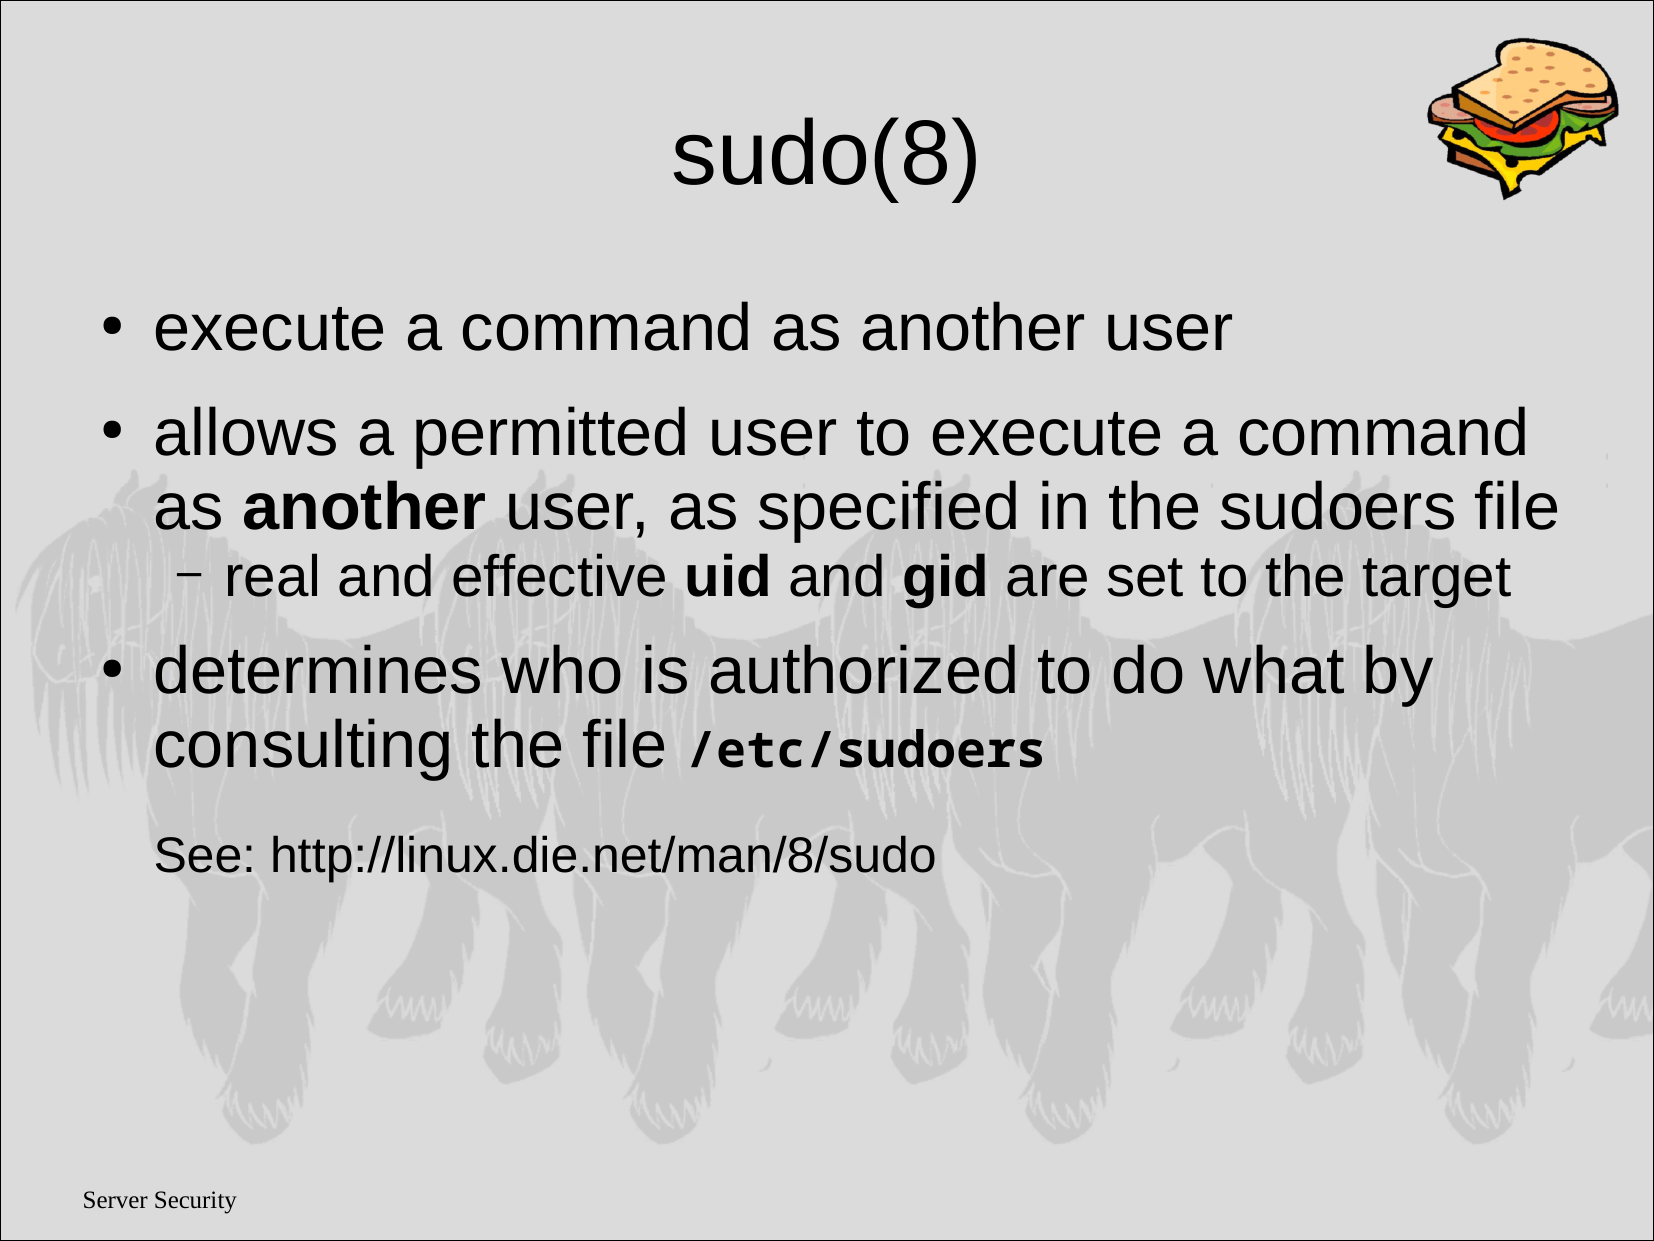

# sudo(8)
execute a command as another user
allows a permitted user to execute a command as another user, as specified in the sudoers file
real and effective uid and gid are set to the target
determines who is authorized to do what by consulting the file /etc/sudoers
See: http://linux.die.net/man/8/sudo